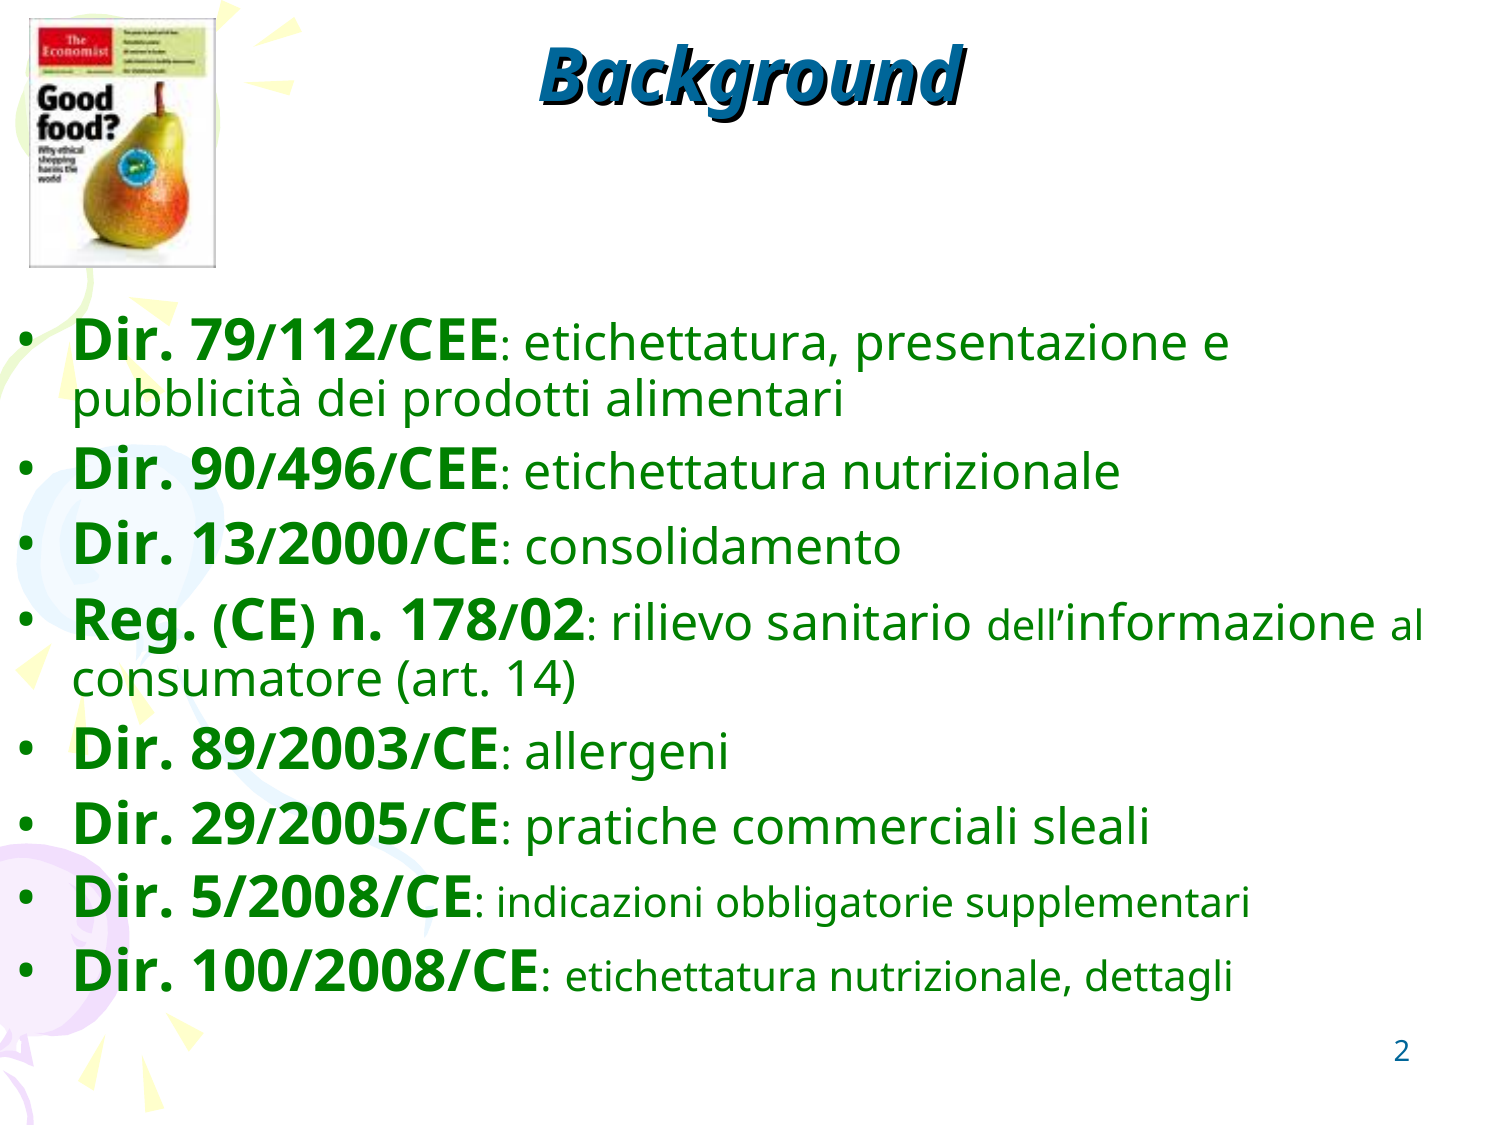

# Background
Dir. 79/112/CEE: etichettatura, presentazione e pubblicità dei prodotti alimentari
Dir. 90/496/CEE: etichettatura nutrizionale
Dir. 13/2000/CE: consolidamento
Reg. (CE) n. 178/02: rilievo sanitario dell’informazione al consumatore (art. 14)
Dir. 89/2003/CE: allergeni
Dir. 29/2005/CE: pratiche commerciali sleali
Dir. 5/2008/CE: indicazioni obbligatorie supplementari
Dir. 100/2008/CE: etichettatura nutrizionale, dettagli